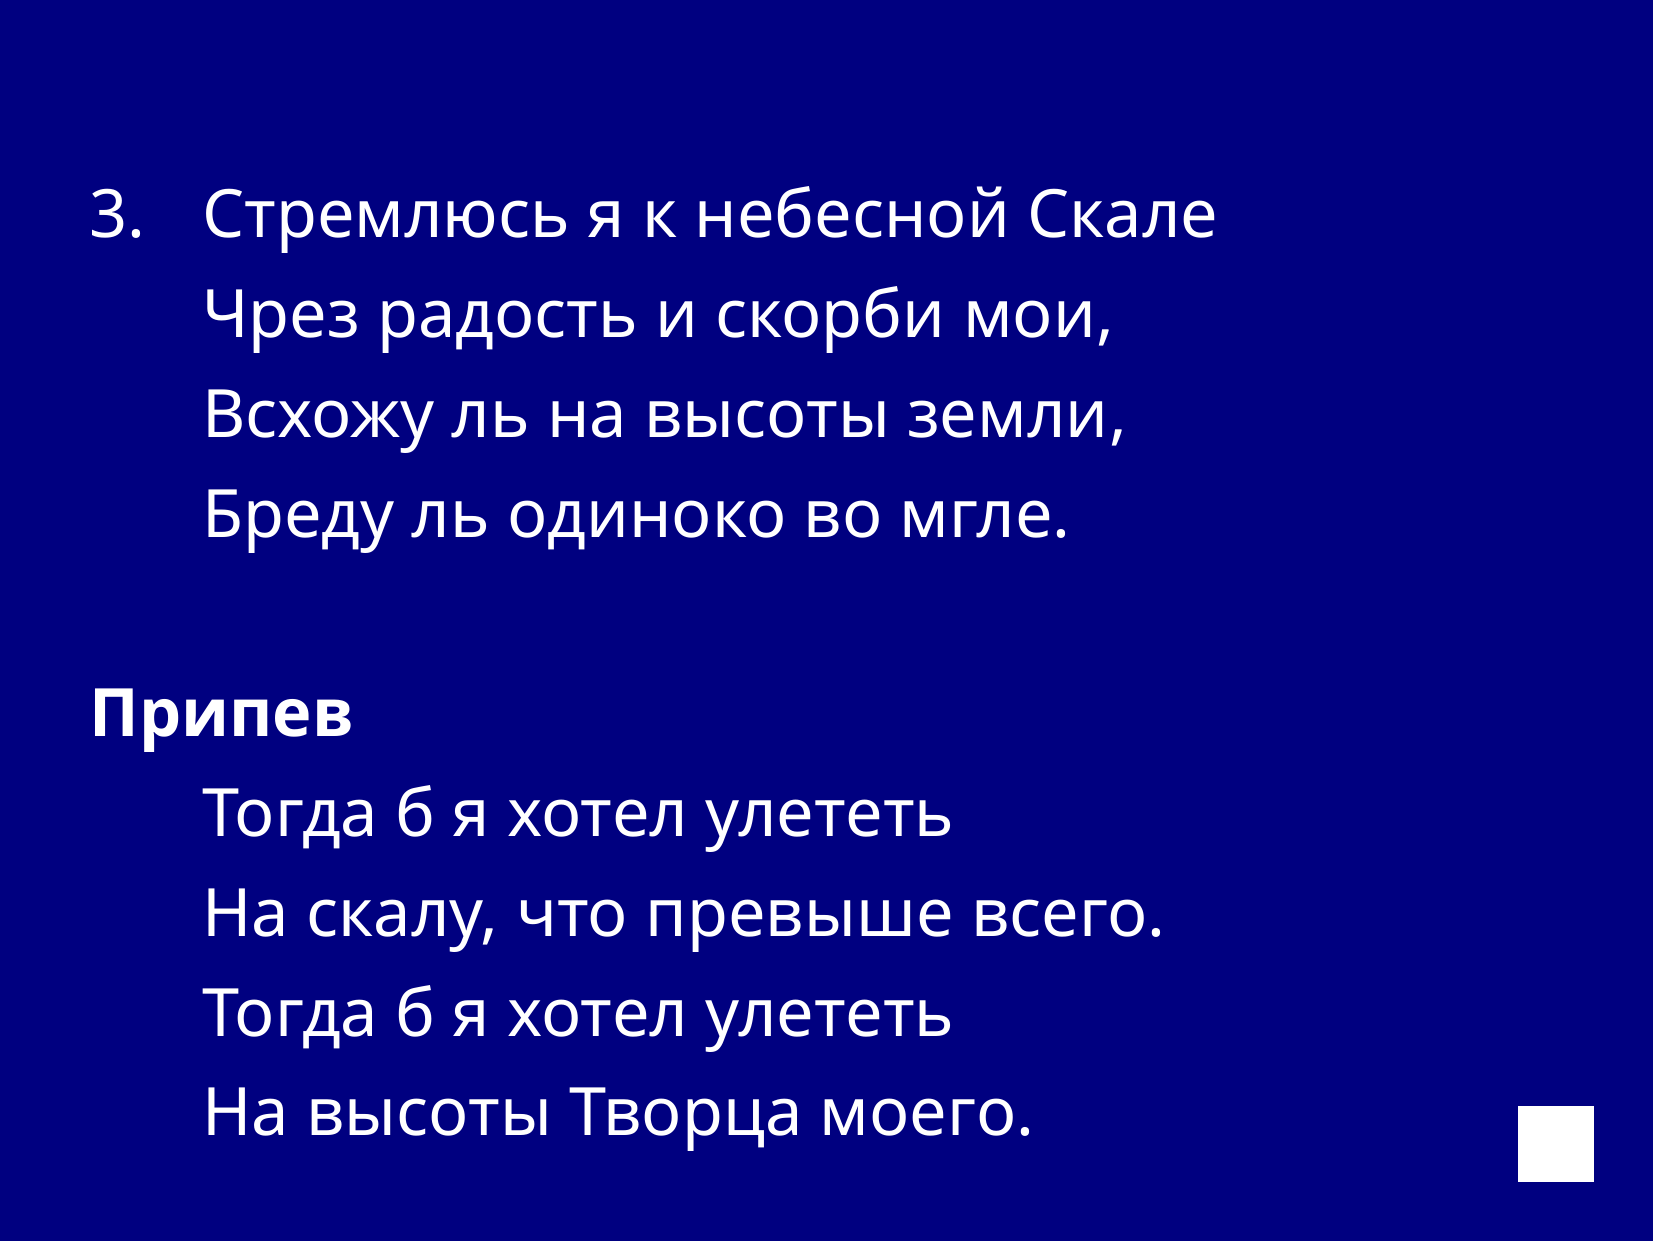

3.	Стремлюсь я к небесной Скале
	Чрез радость и скорби мои,
	Всхожу ль на высоты земли,
	Бреду ль одиноко во мгле.
Припев
	Тогда б я хотел улететь
	На скалу, что превыше всего.
	Тогда б я хотел улететь
	На высоты Творца моего.